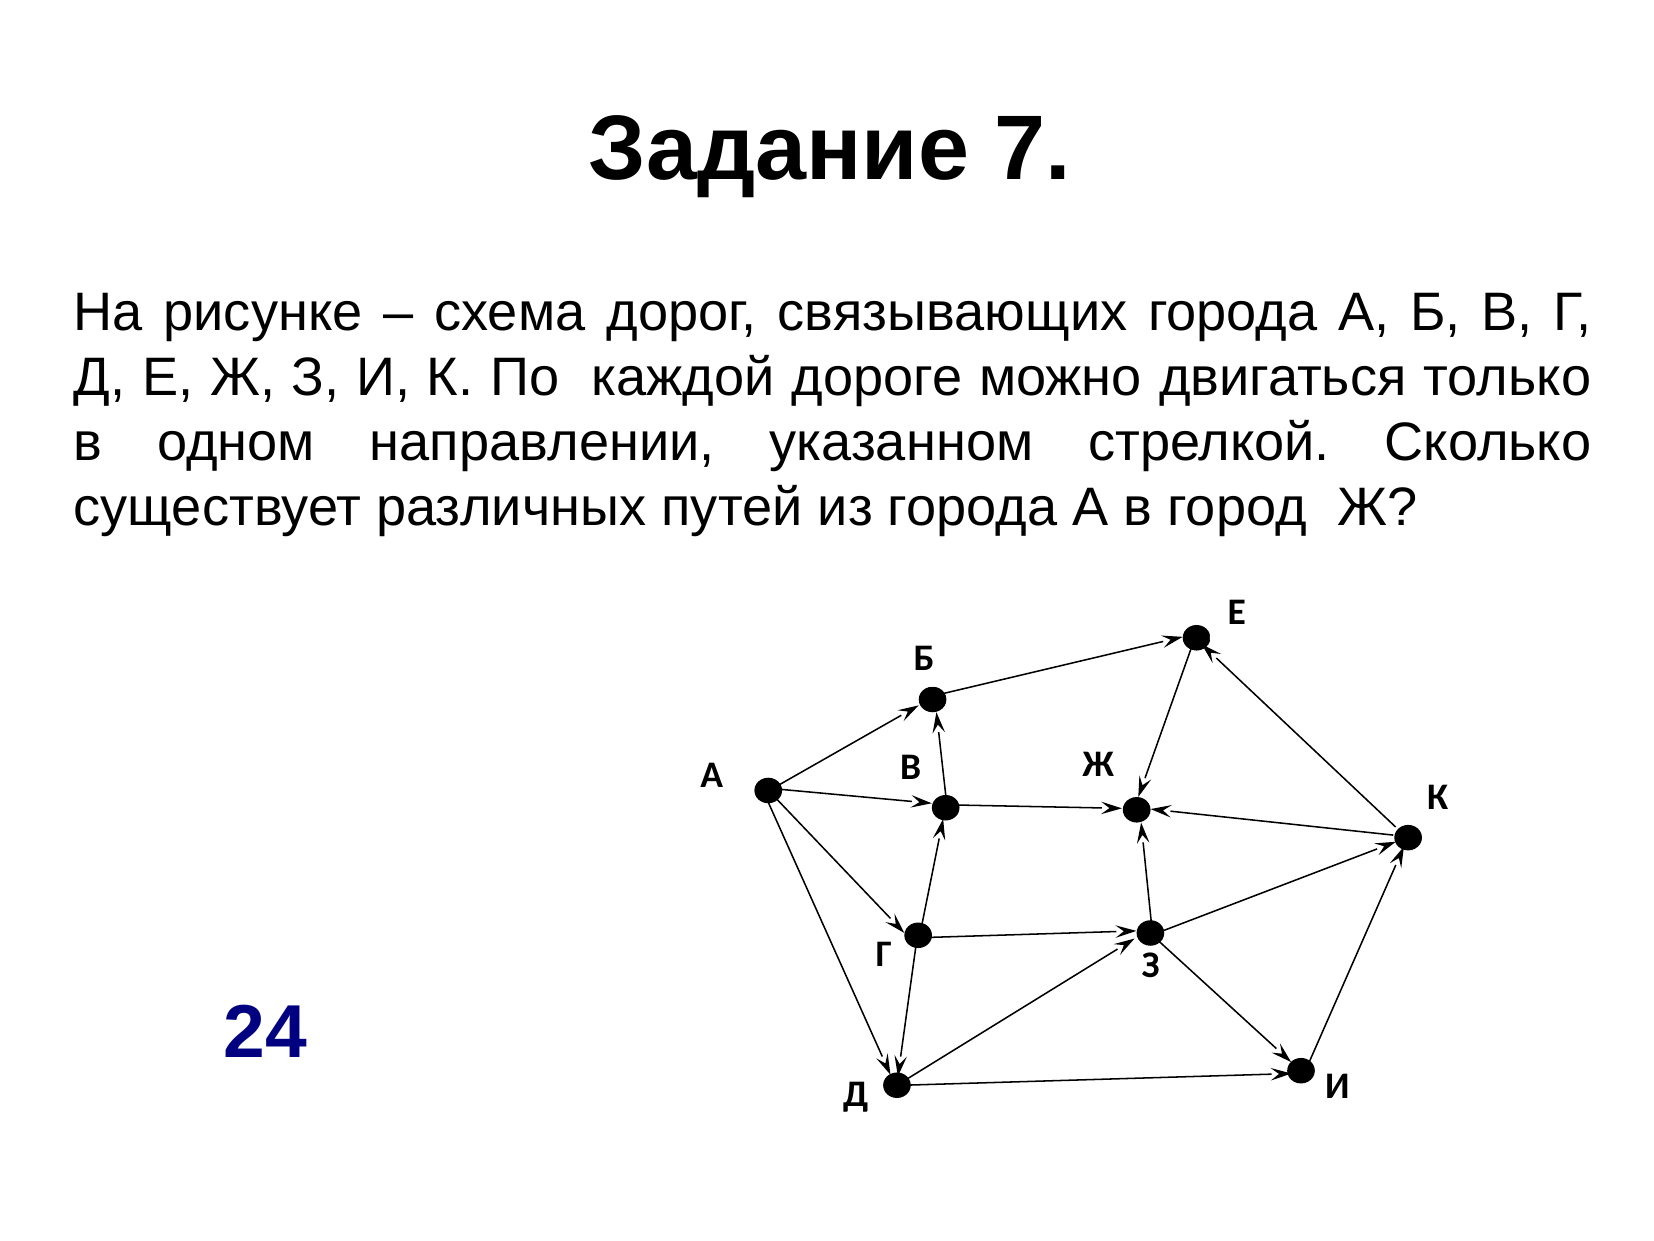

# Задание 7.
На рисунке – схема дорог, связывающих города А, Б, В, Г, Д, Е, Ж, З, И, К. По  каждой дороге можно двигаться только в одном направлении, указанном стрелкой. Сколько существует различных путей из города А в город Ж?
 	24
Е
Б
Ж
В
А
К
Г
З
И
Д